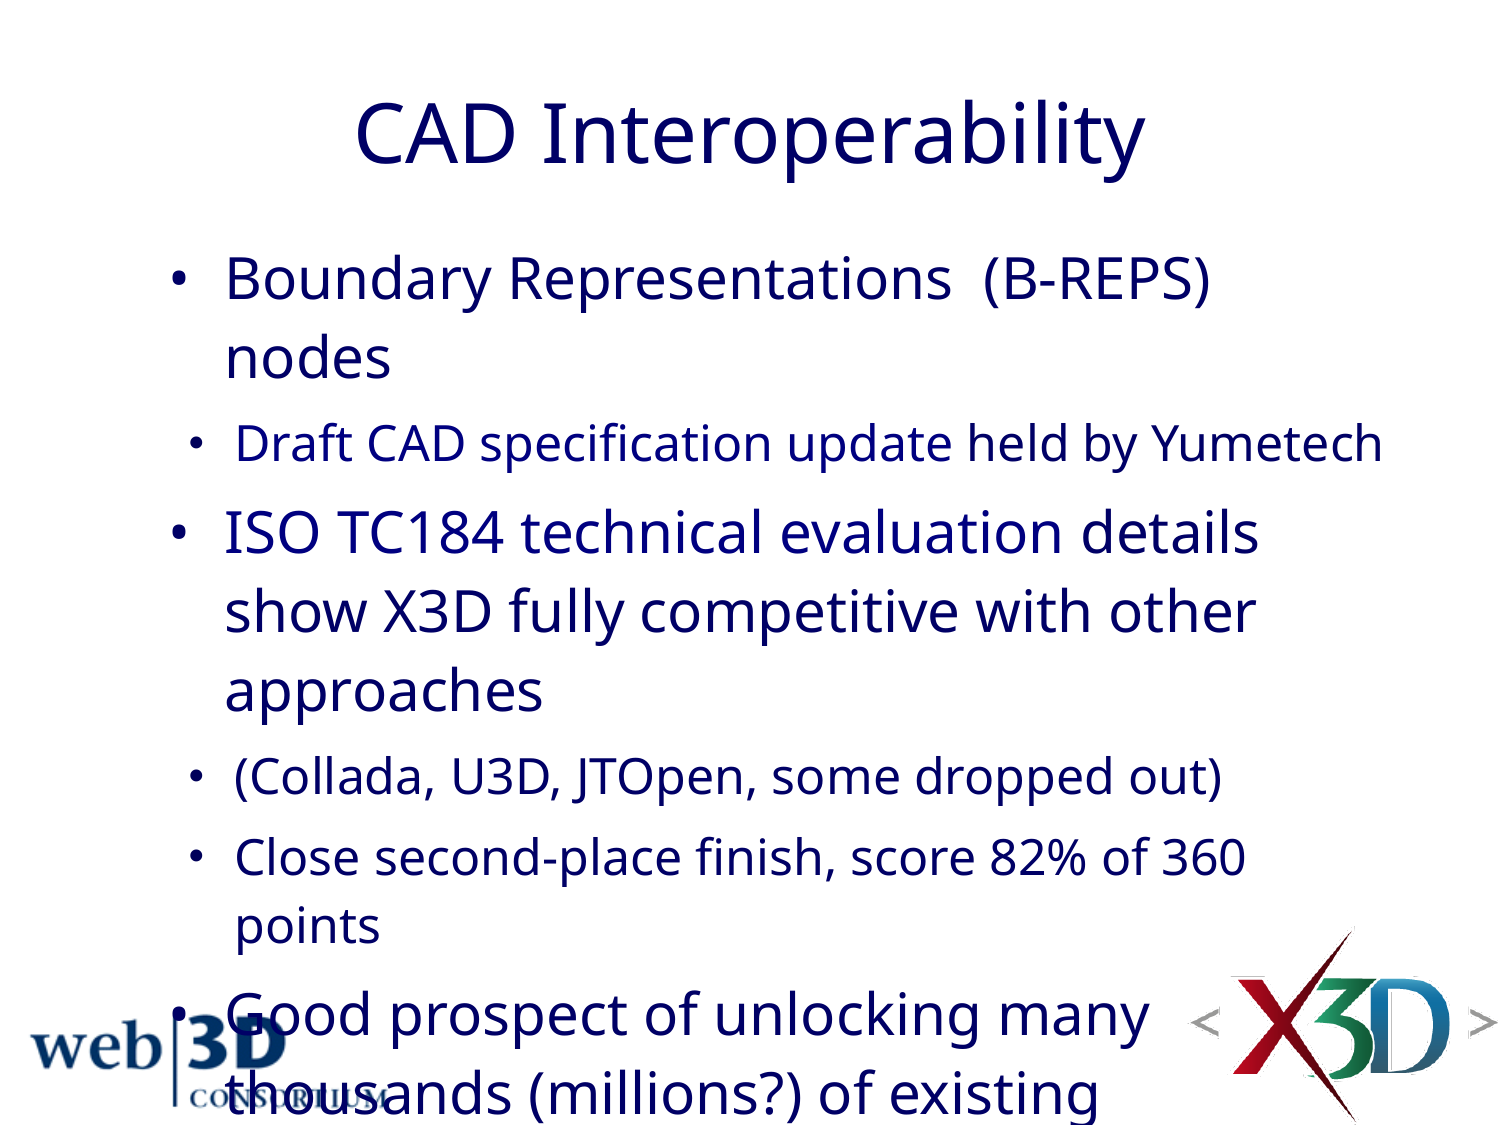

# CAD Interoperability
Boundary Representations (B-REPS) nodes
Draft CAD specification update held by Yumetech
ISO TC184 technical evaluation details show X3D fully competitive with other approaches
(Collada, U3D, JTOpen, some dropped out)
Close second-place finish, score 82% of 360 points
Good prospect of unlocking many thousands (millions?) of existing engineering models using Parametric History authoring log
Dr. Soonhung Han, KAIST Icad Laboratory